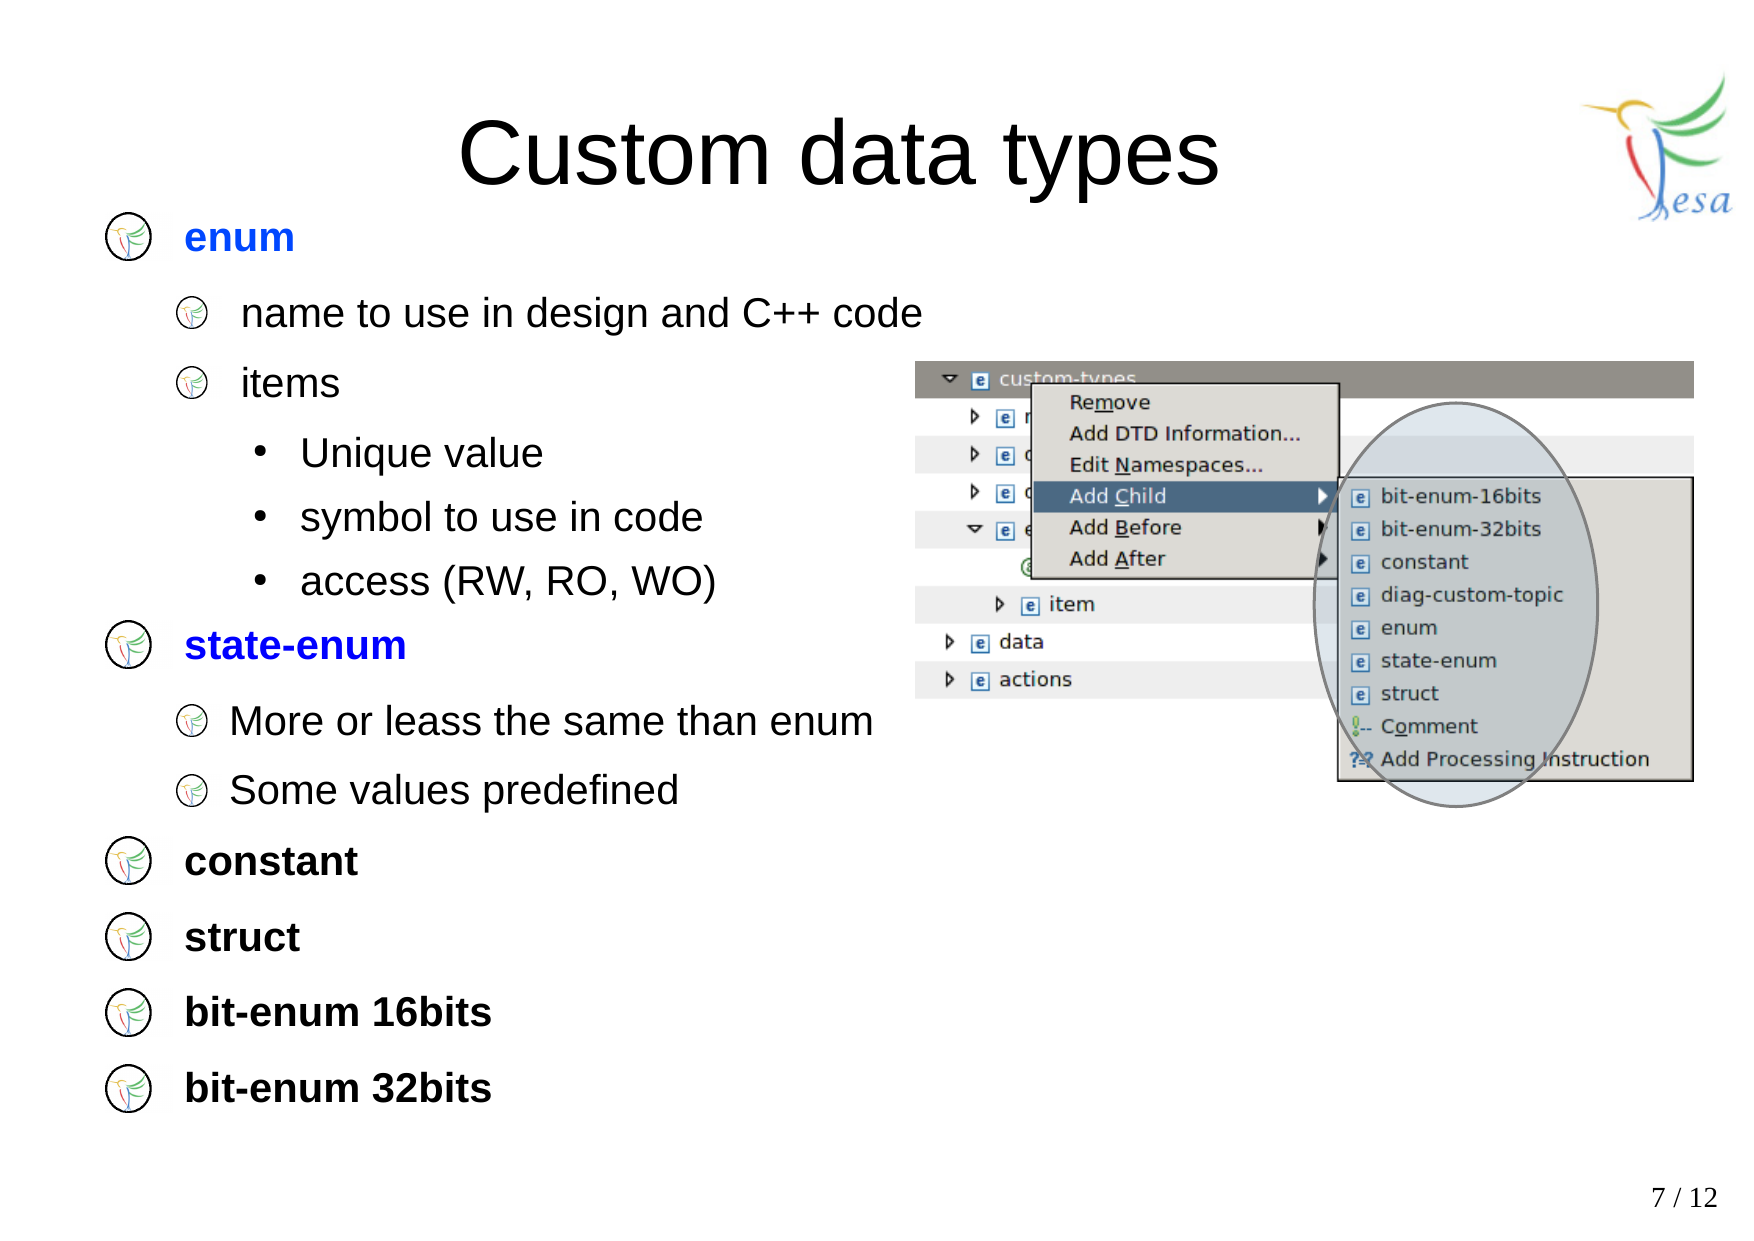

# Custom data types
 enum
 name to use in design and C++ code
 items
Unique value
symbol to use in code
access (RW, RO, WO)
 state-enum
More or leass the same than enum
Some values predefined
 constant
 struct
 bit-enum 16bits
 bit-enum 32bits
7